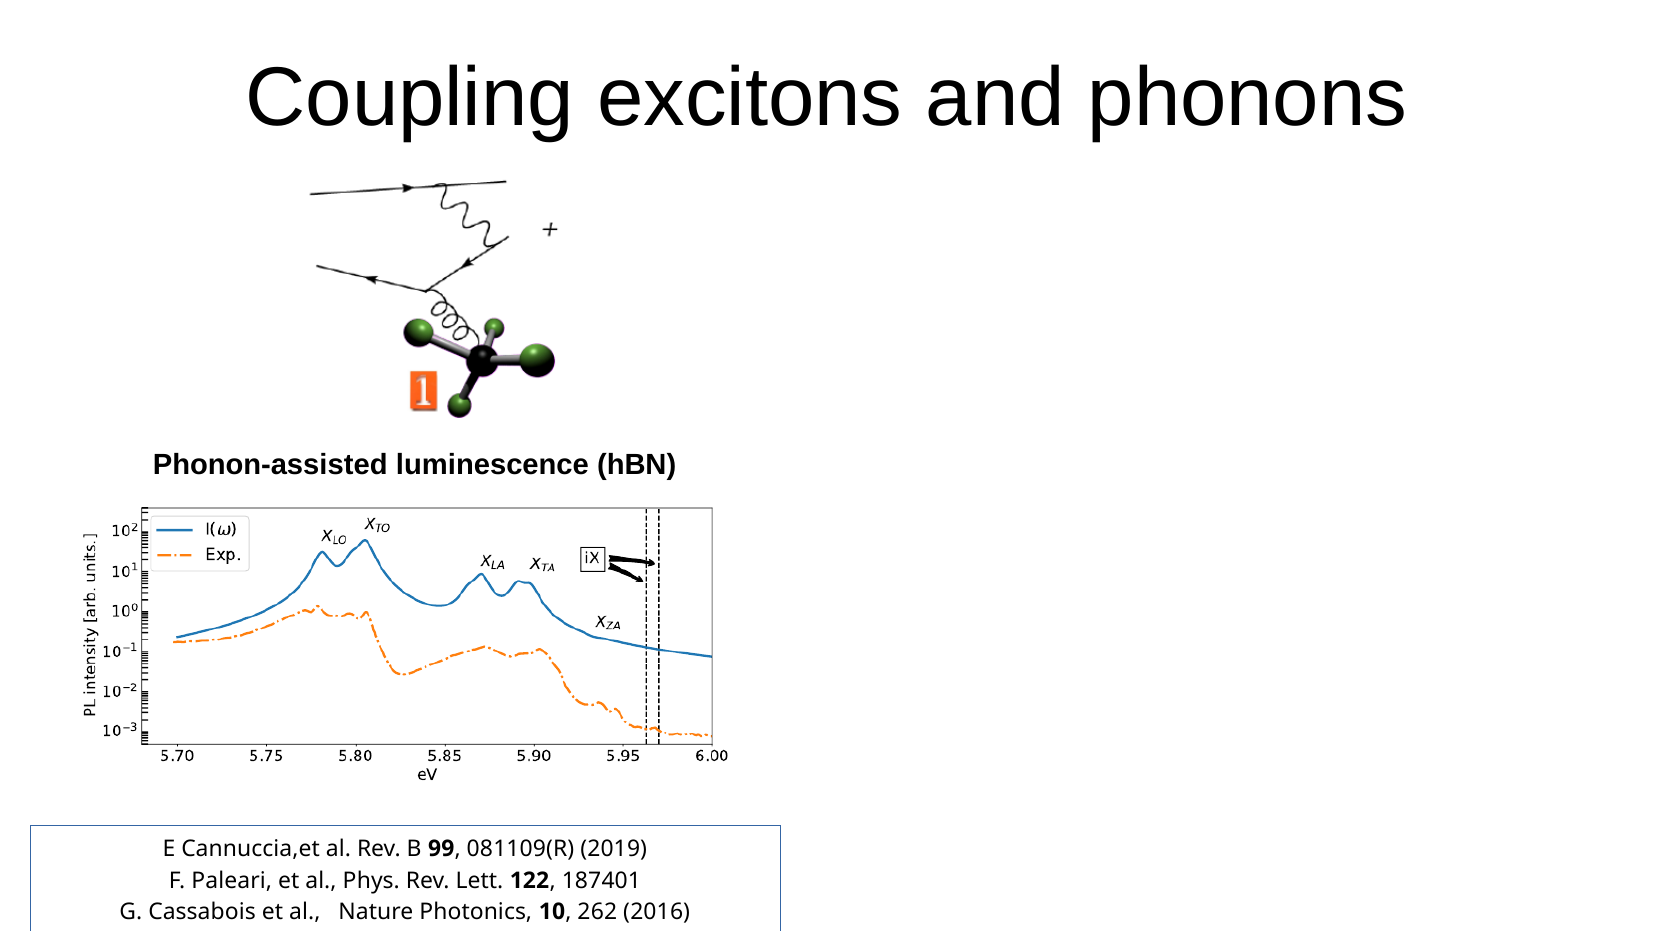

# Coupling excitons and phonons
Phonon-assisted luminescence (hBN)
E Cannuccia,et al. Rev. B 99, 081109(R) (2019)
F. Paleari, et al., Phys. Rev. Lett. 122, 187401
G. Cassabois et al., Nature Photonics, 10, 262 (2016)